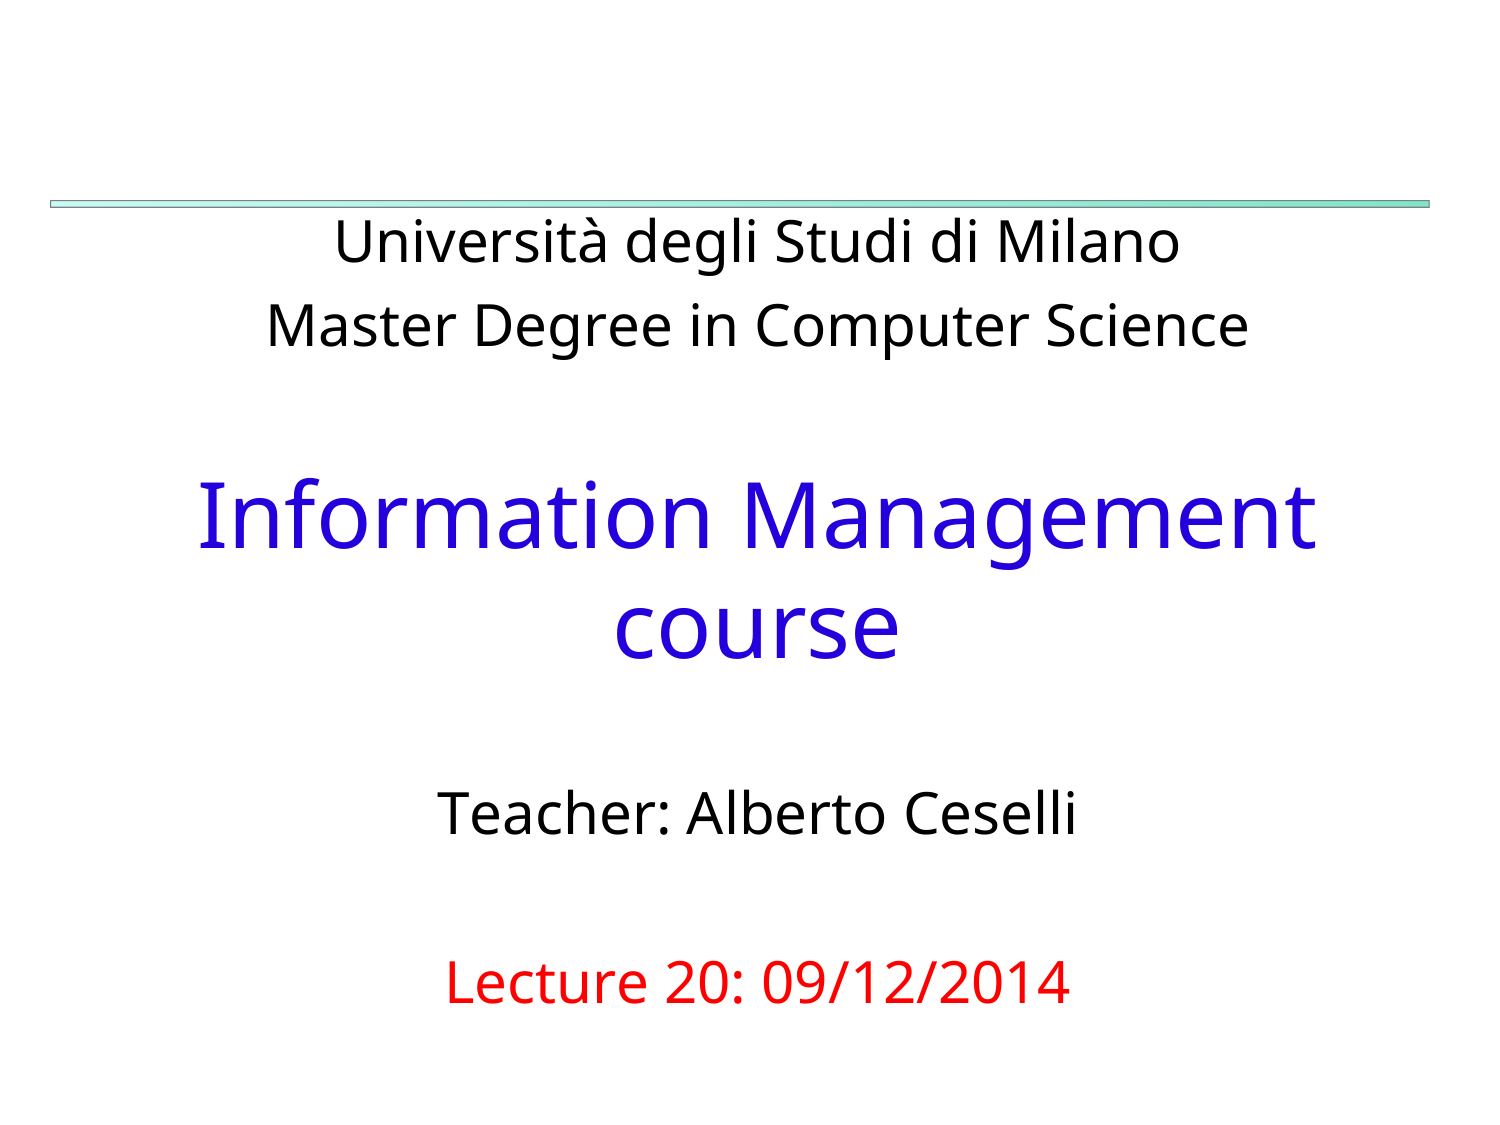

# Università degli Studi di Milano
Master Degree in Computer Science
Information Management course
Teacher: Alberto Ceselli
Lecture 20: 09/12/2014